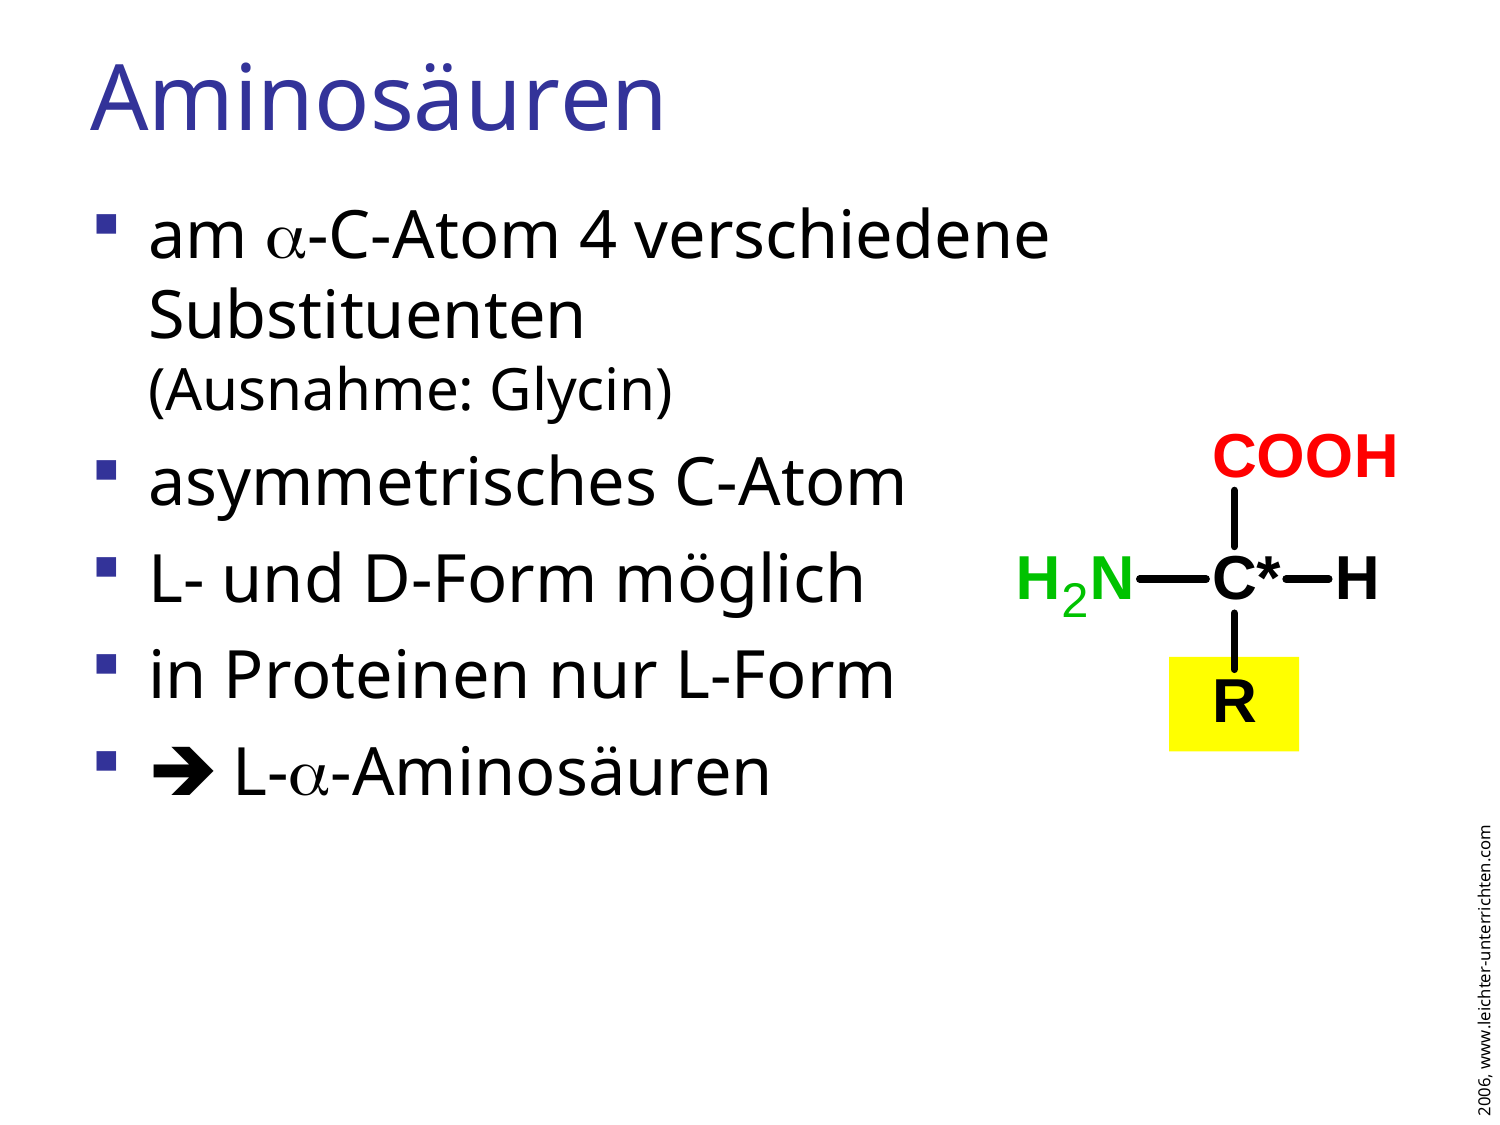

# Aminosäuren
am -C-Atom 4 verschiedene
Substituenten
(Ausnahme: Glycin)
asymmetrisches C-Atom
L- und D-Form möglich
in Proteinen nur L-Form
 L--Aminosäuren